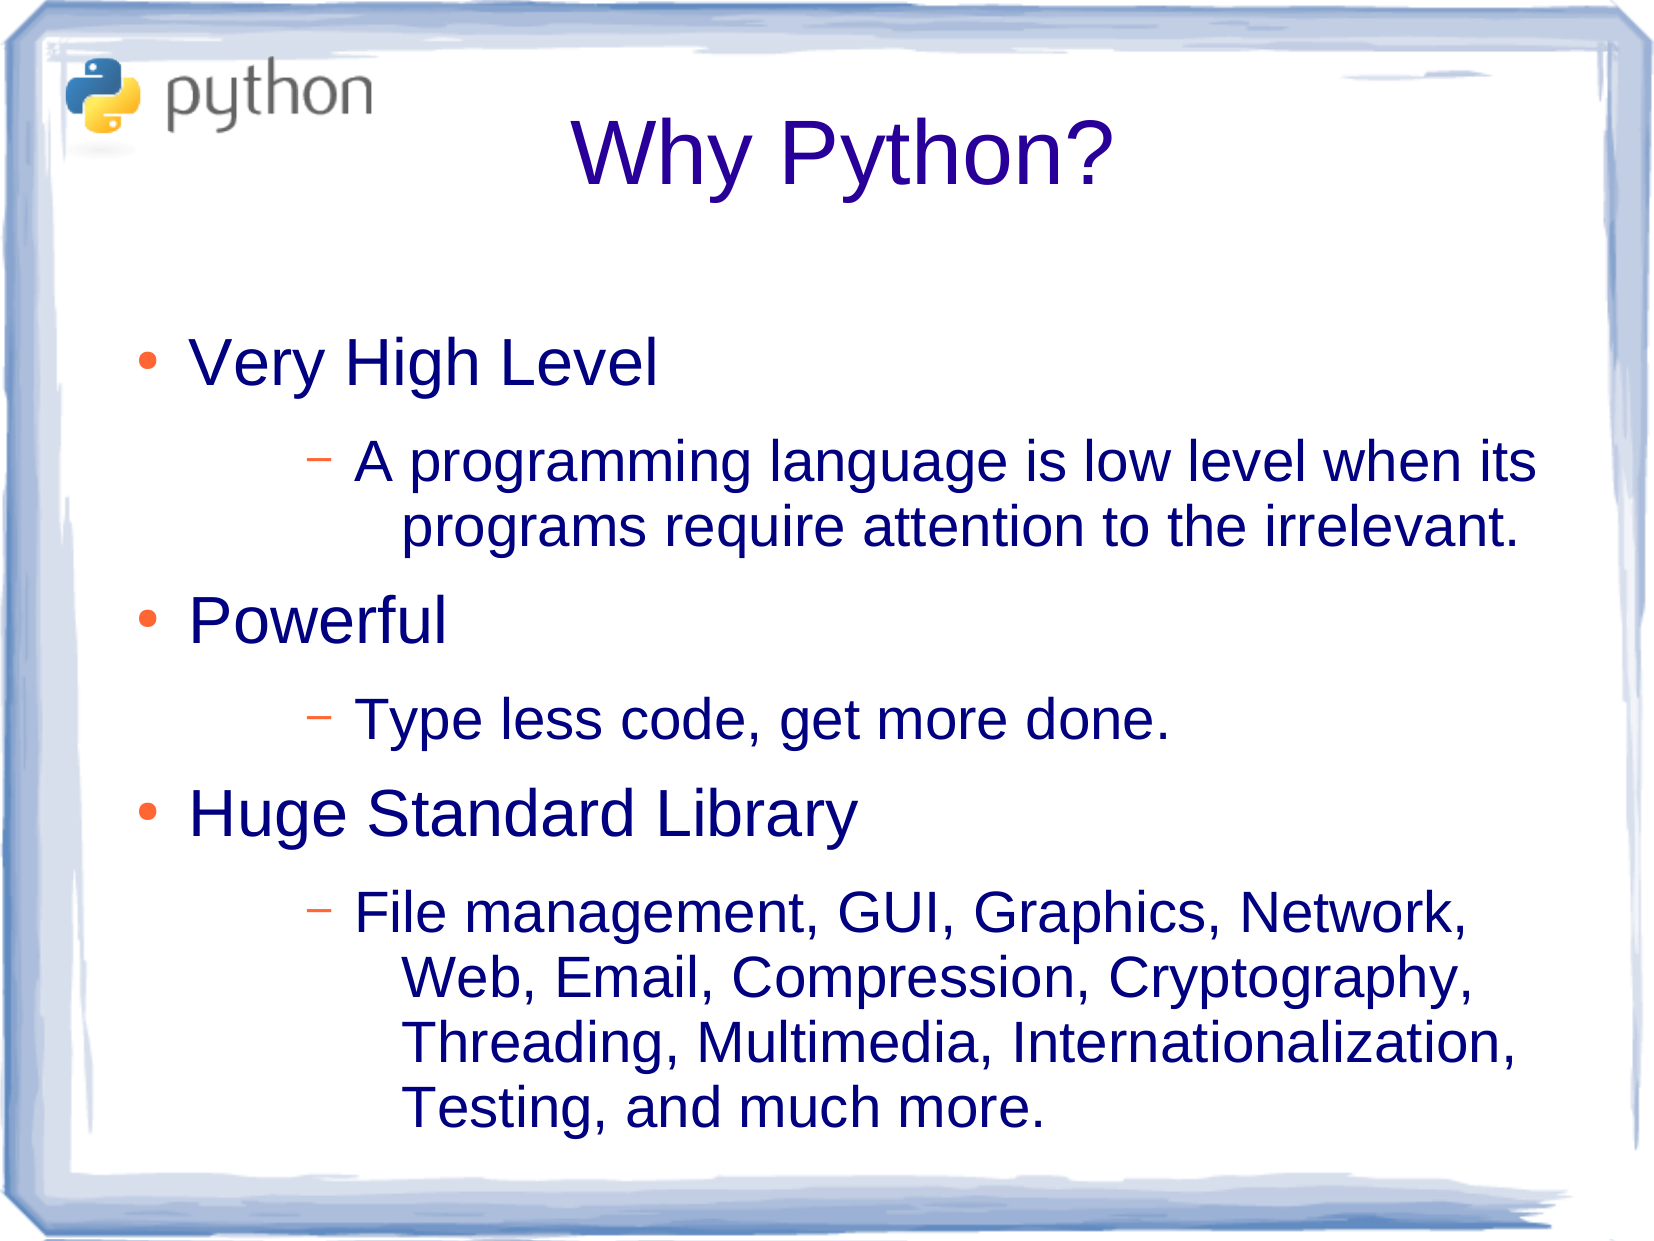

# Why Python?
Very High Level
A programming language is low level when its programs require attention to the irrelevant.
Powerful
Type less code, get more done.
Huge Standard Library
File management, GUI, Graphics, Network, Web, Email, Compression, Cryptography, Threading, Multimedia, Internationalization, Testing, and much more.